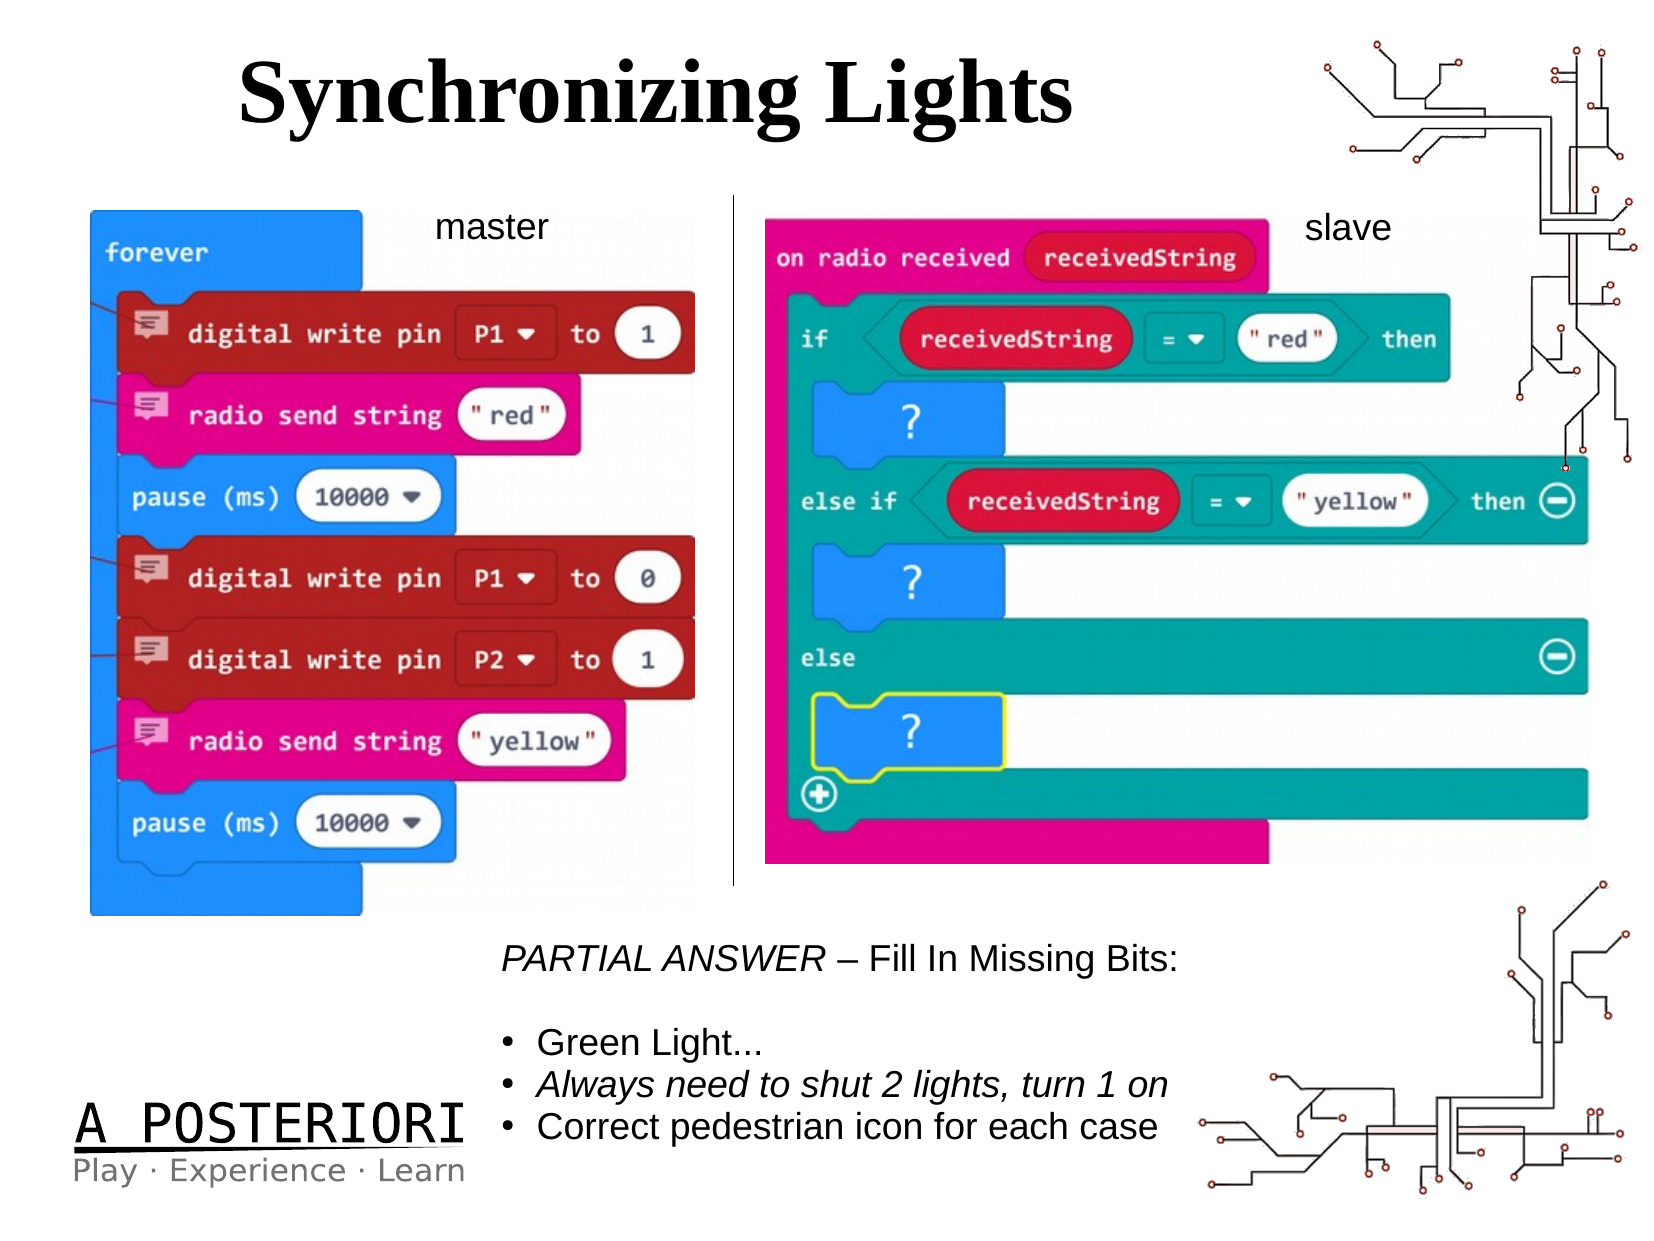

# Synchronizing Lights
master
slave
PARTIAL ANSWER – Fill In Missing Bits:
Green Light...
Always need to shut 2 lights, turn 1 on
Correct pedestrian icon for each case